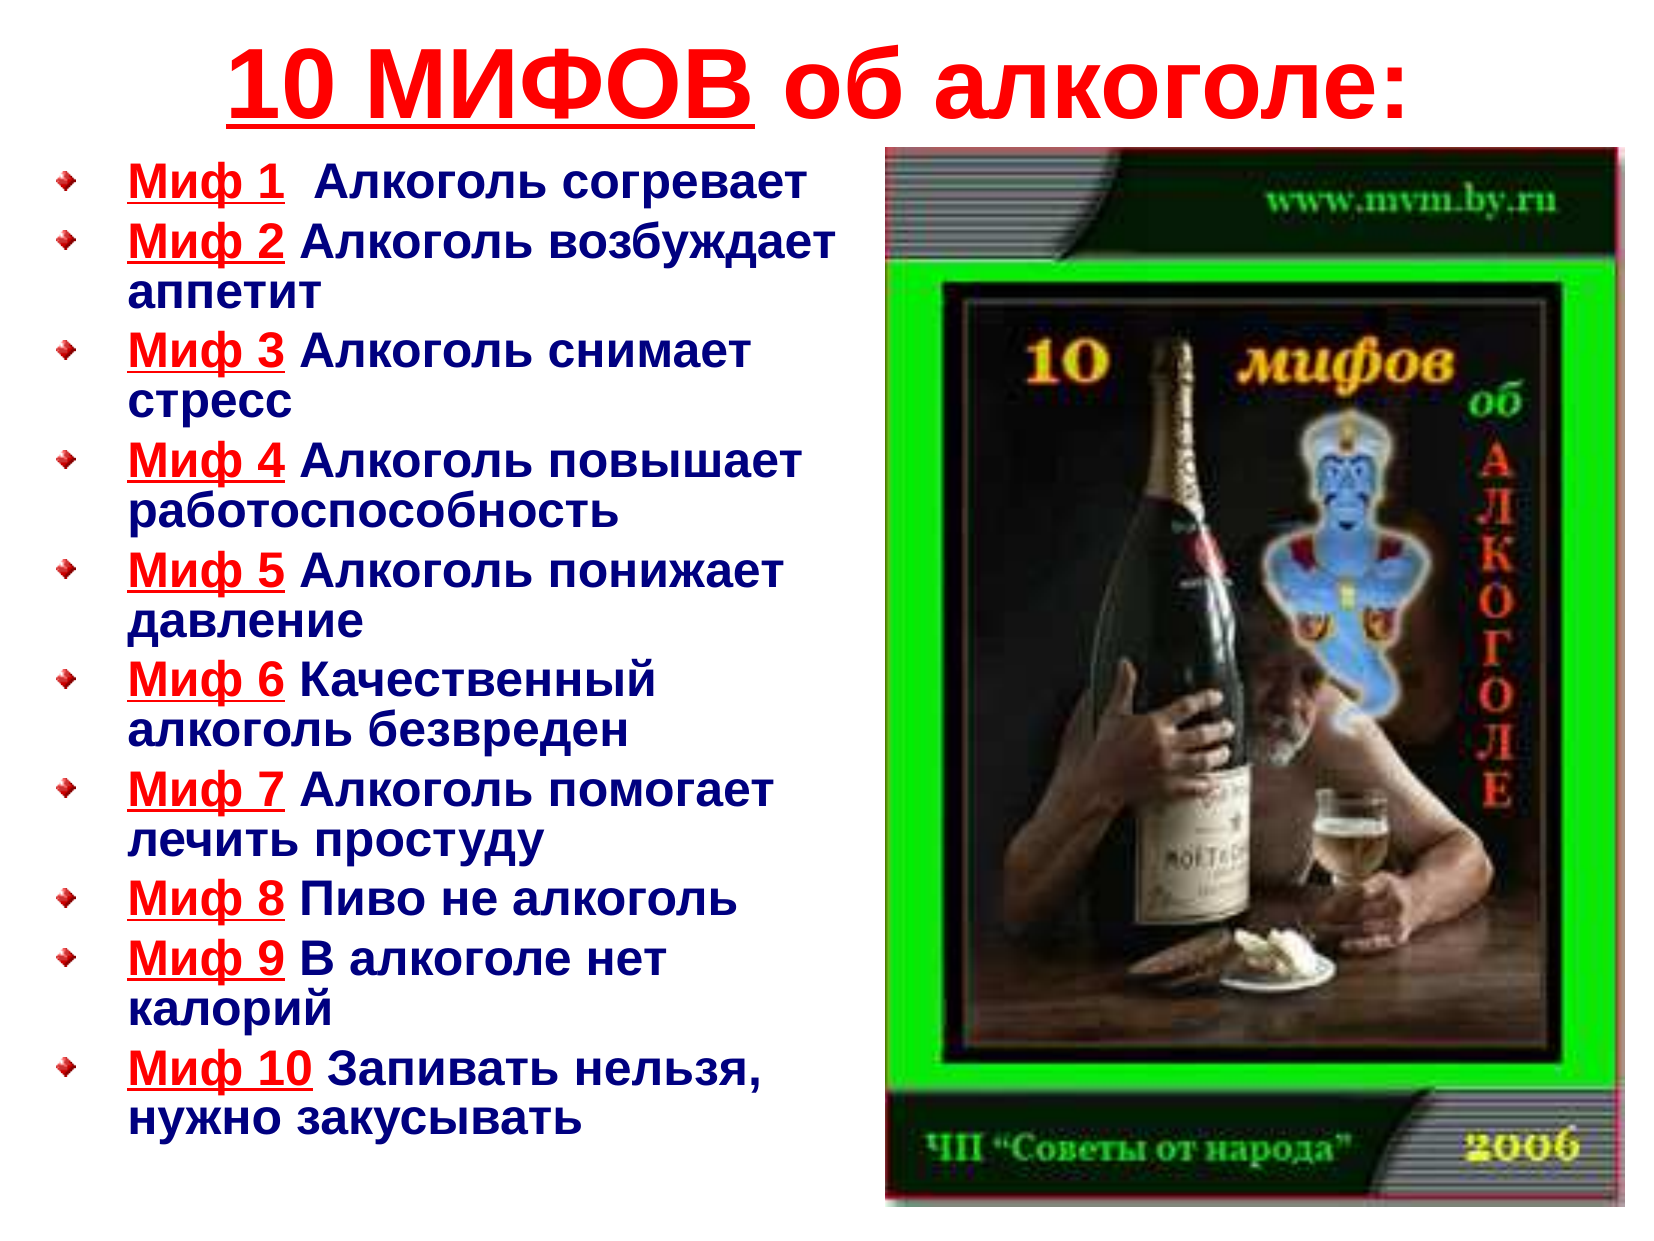

# 10 МИФОВ об алкоголе:
Миф 1 Алкоголь согревает
Миф 2 Алкоголь возбуждает аппетит
Миф 3 Алкоголь снимает стресс
Миф 4 Алкоголь повышает работоспособность
Миф 5 Алкоголь понижает давление
Миф 6 Качественный алкоголь безвреден
Миф 7 Алкоголь помогает лечить простуду
Миф 8 Пиво не алкоголь
Миф 9 В алкоголе нет калорий
Миф 10 Запивать нельзя, нужно закусывать